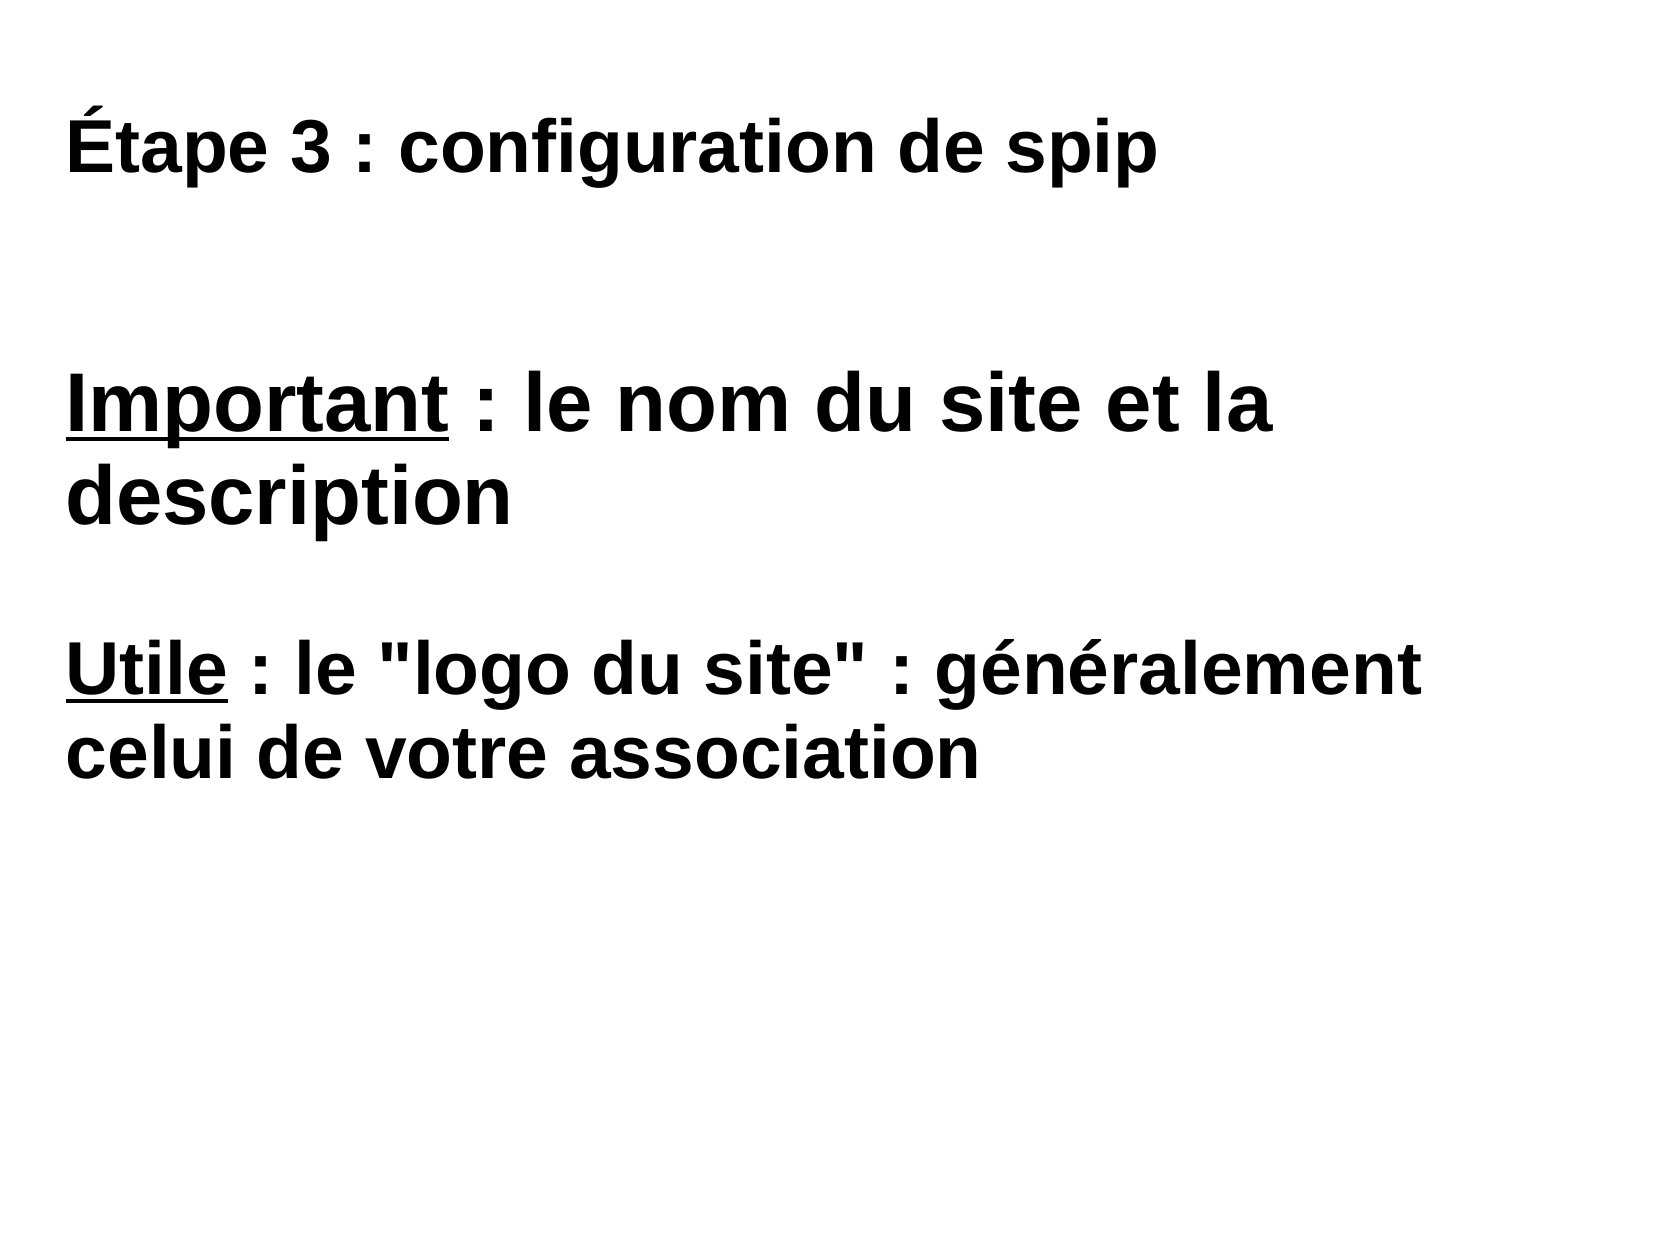

Étape 3 : configuration de spip
Important : le nom du site et la description
Utile : le "logo du site" : généralement celui de votre association